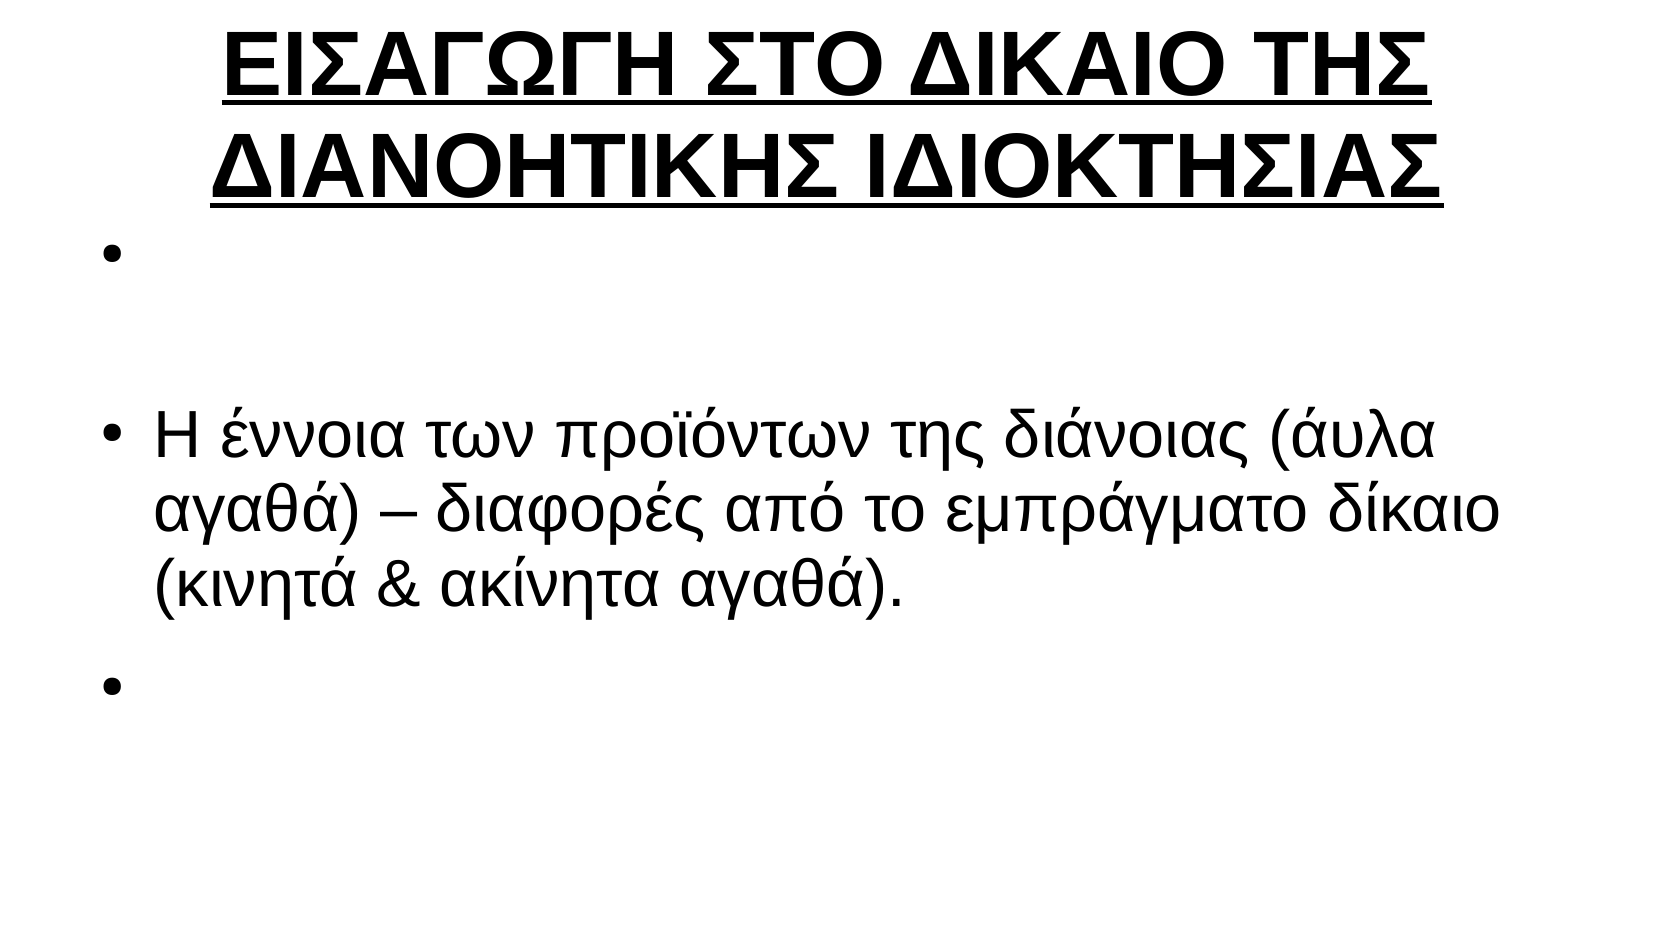

# ΕΙΣΑΓΩΓΗ ΣΤΟ ΔΙKΑΙΟ ΤΗΣ ΔΙΑΝΟΗΤΙKΗΣ ΙΔΙΟKΤΗΣΙΑΣ
Η έννοια των προϊόντων της διάνοιας (άυλα αγαθά) – διαφορές από το εμπράγματο δίκαιο (κινητά & ακίνητα αγαθά).